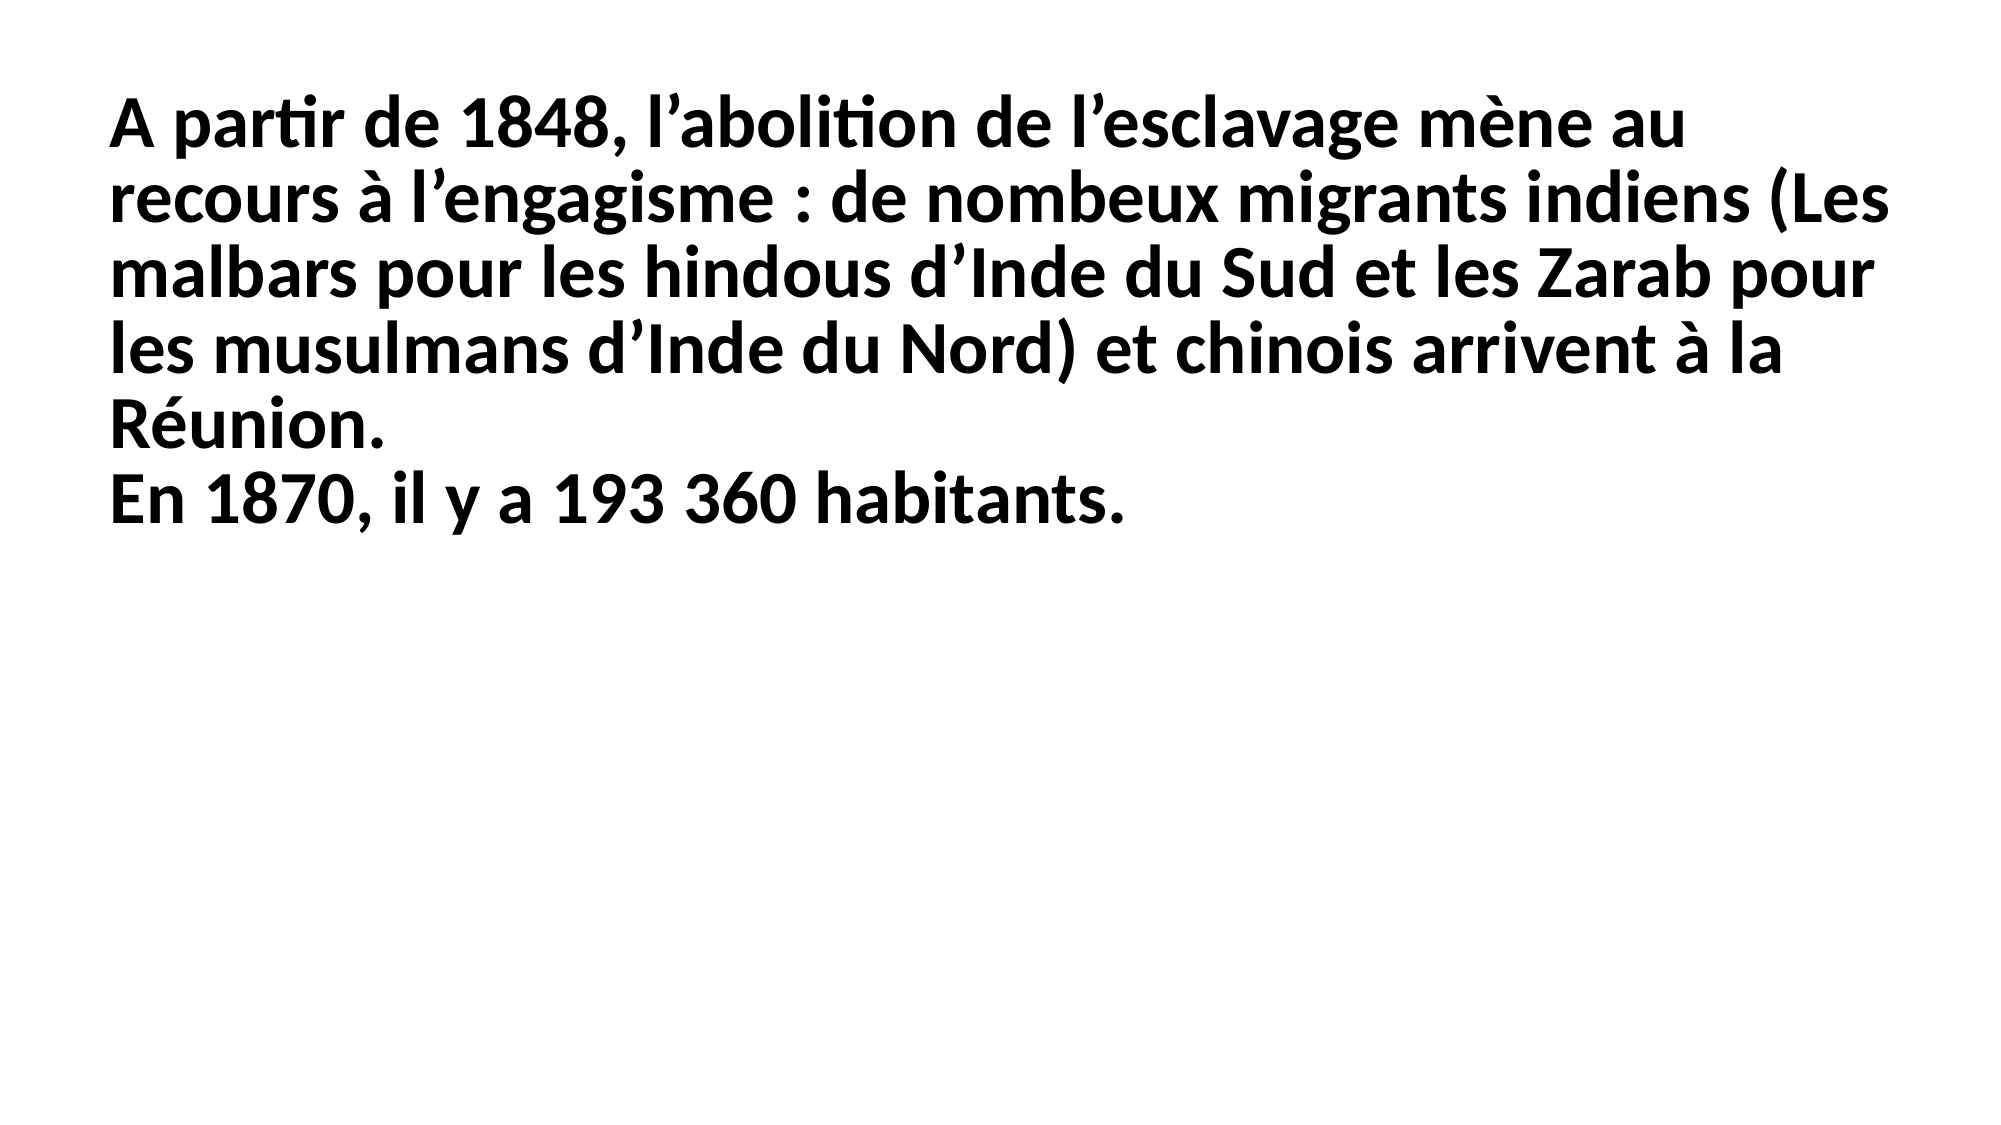

A partir de 1848, l’abolition de l’esclavage mène au recours à l’engagisme : de nombeux migrants indiens (Les malbars pour les hindous d’Inde du Sud et les Zarab pour les musulmans d’Inde du Nord) et chinois arrivent à la Réunion.
En 1870, il y a 193 360 habitants.